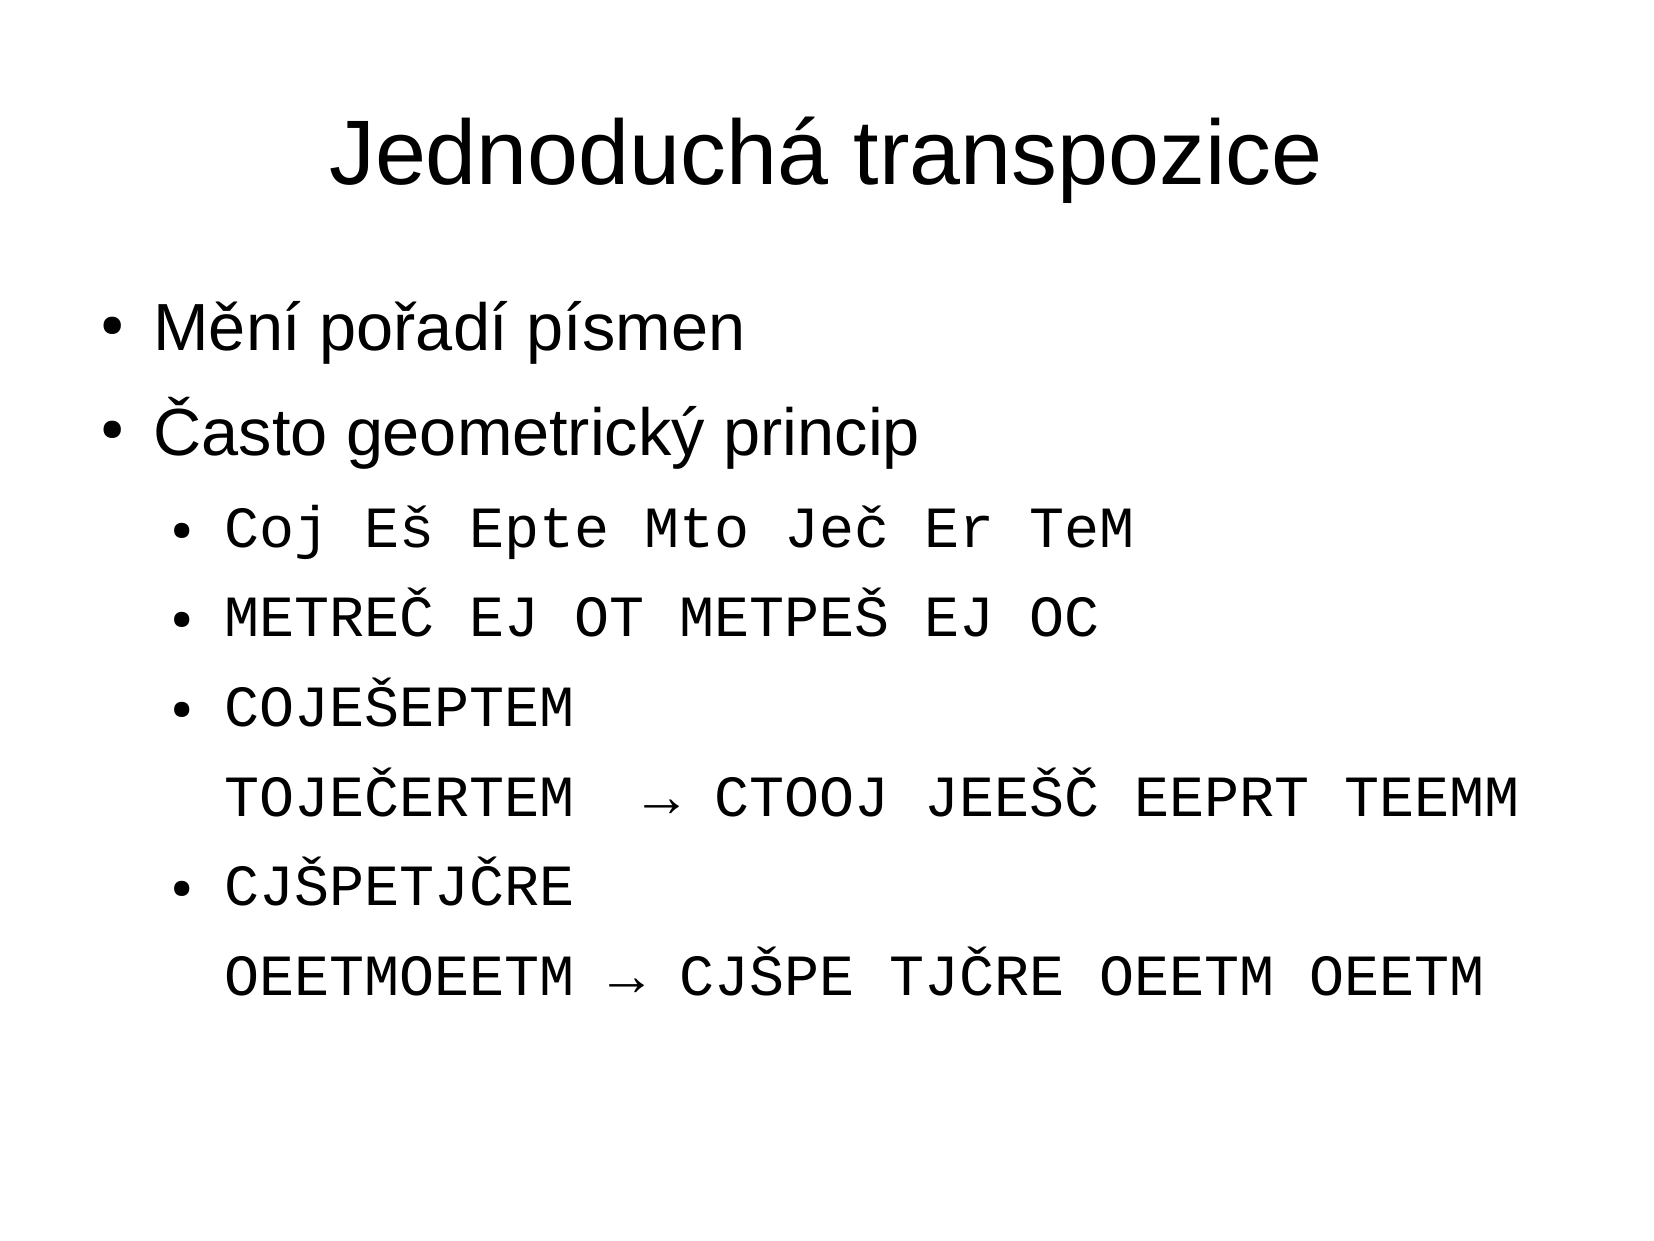

# Jednoduchá transpozice
Mění pořadí písmen
Často geometrický princip
Coj Eš Epte Mto Ječ Er TeM
METREČ EJ OT METPEŠ EJ OC
COJEŠEPTEM
TOJEČERTEM → CTOOJ JEEŠČ EEPRT TEEMM
CJŠPETJČRE
OEETMOEETM → CJŠPE TJČRE OEETM OEETM